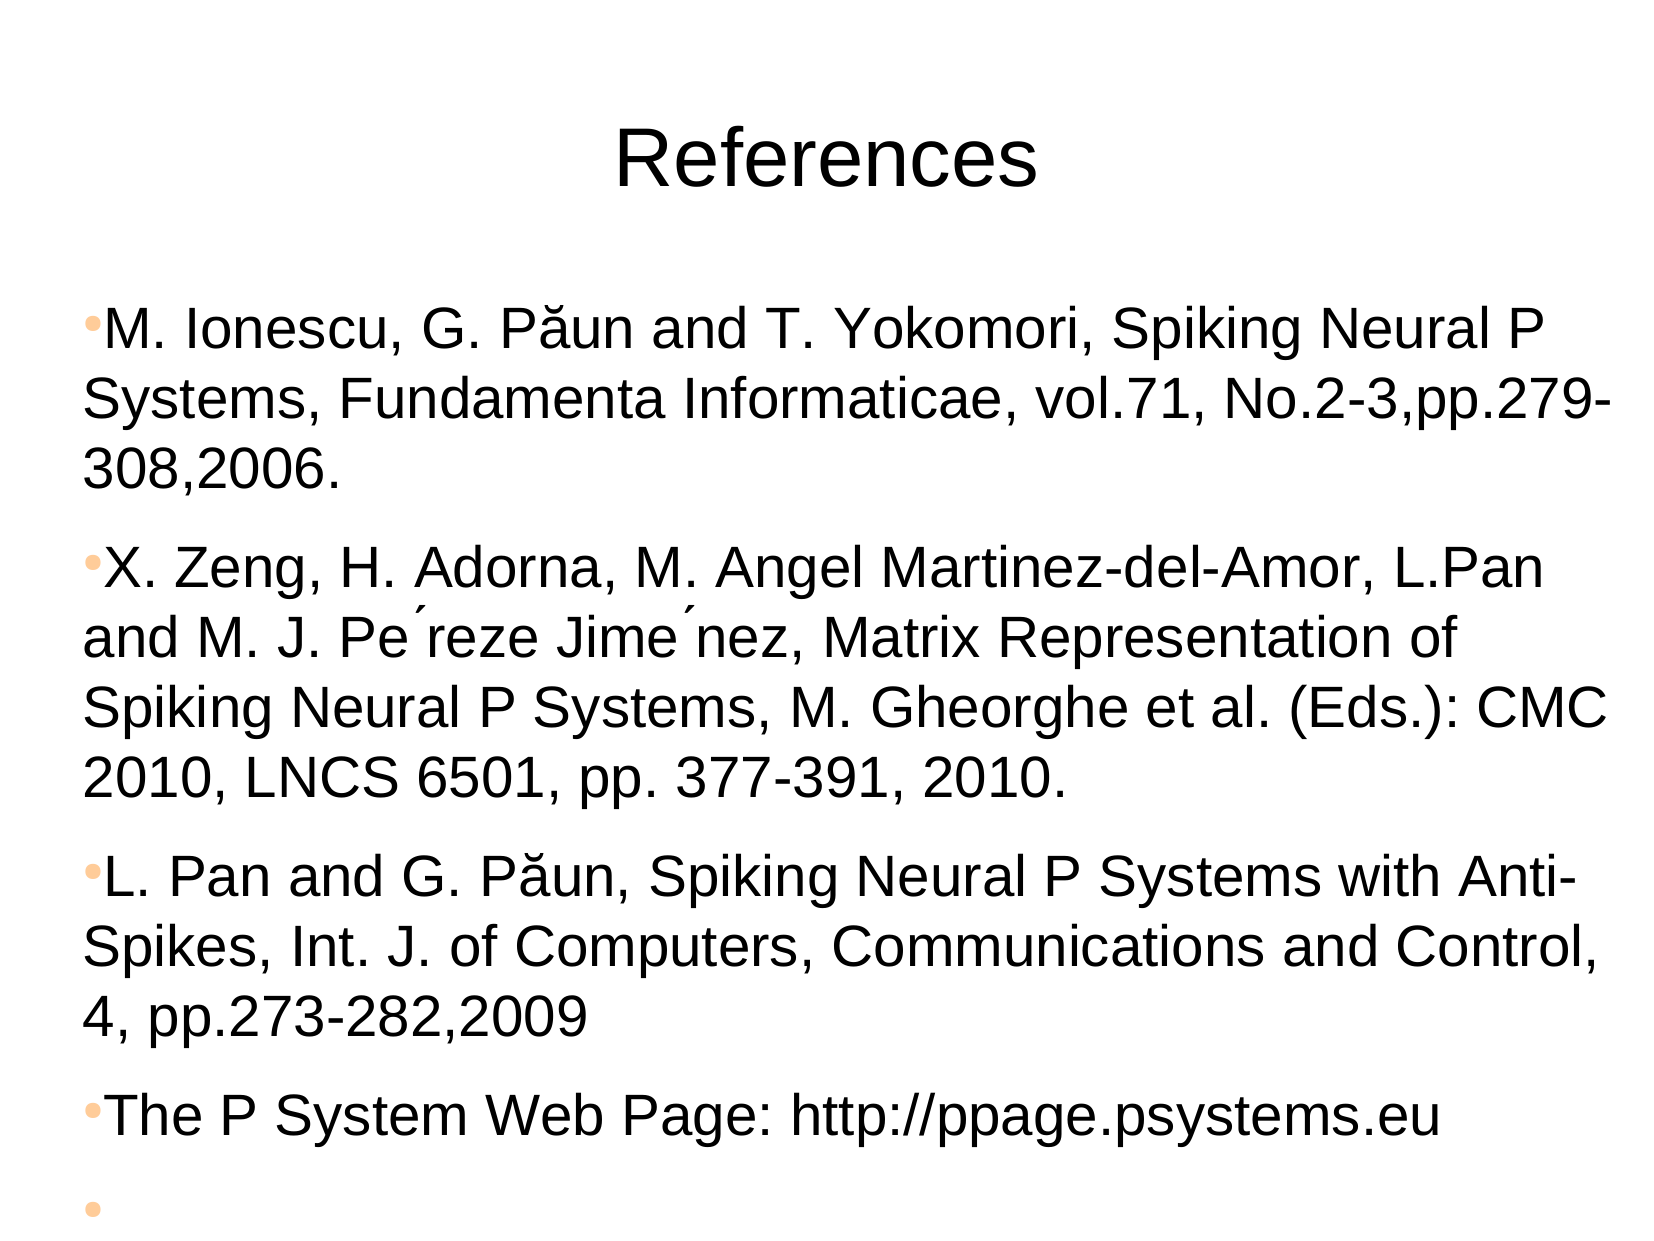

# References
M. Ionescu, G. Păun and T. Yokomori, Spiking Neural P Systems, Fundamenta Informaticae, vol.71, No.2-3,pp.279-308,2006.
X. Zeng, H. Adorna, M. Angel Martinez-del-Amor, L.Pan and M. J. Pe ́reze Jime ́nez, Matrix Representation of Spiking Neural P Systems, M. Gheorghe et al. (Eds.): CMC 2010, LNCS 6501, pp. 377-391, 2010.
L. Pan and G. Păun, Spiking Neural P Systems with Anti-Spikes, Int. J. of Computers, Communications and Control, 4, pp.273-282,2009
The P System Web Page: http://ppage.psystems.eu